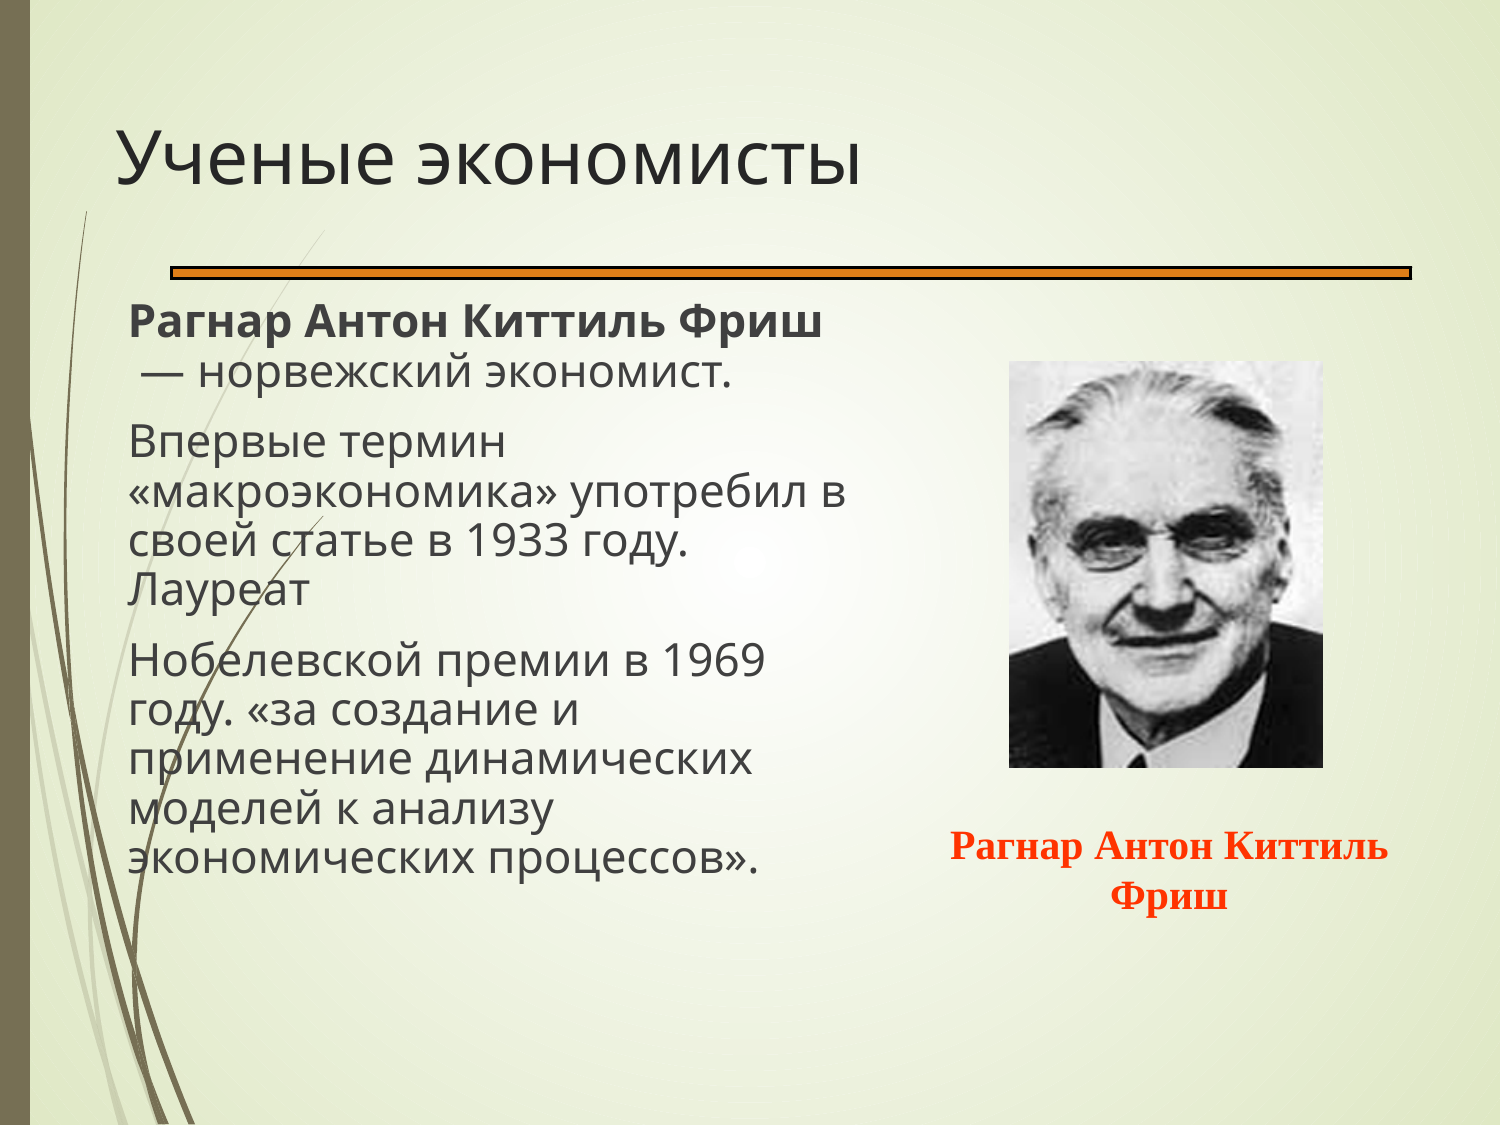

# Ученые экономисты
Рагнар Антон Киттиль Фриш  — норвежский экономист.
Впервые термин «макроэкономика» употребил в своей статье в 1933 году. Лауреат
Нобелевской премии в 1969 году. «за создание и применение динамических моделей к анализу экономических процессов».
Рагнар Антон Киттиль Фриш